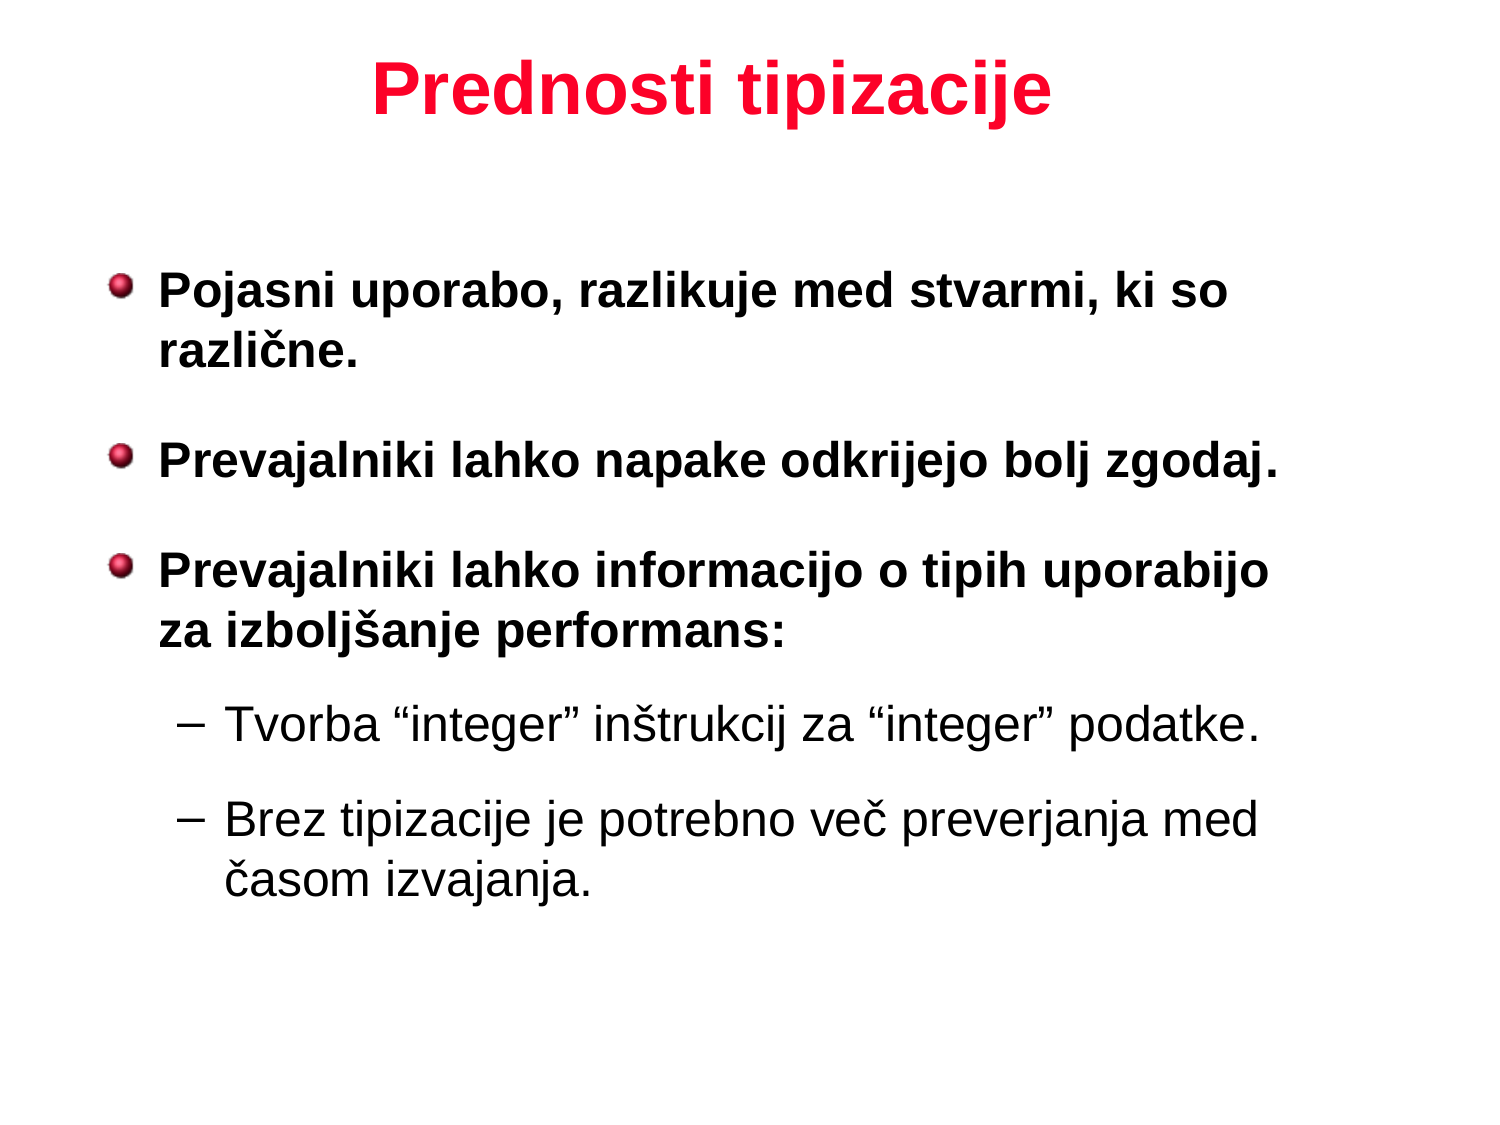

# Prednosti tipizacije
Pojasni uporabo, razlikuje med stvarmi, ki so različne.
Prevajalniki lahko napake odkrijejo bolj zgodaj.
Prevajalniki lahko informacijo o tipih uporabijo za izboljšanje performans:
Tvorba “integer” inštrukcij za “integer” podatke.
Brez tipizacije je potrebno več preverjanja med časom izvajanja.